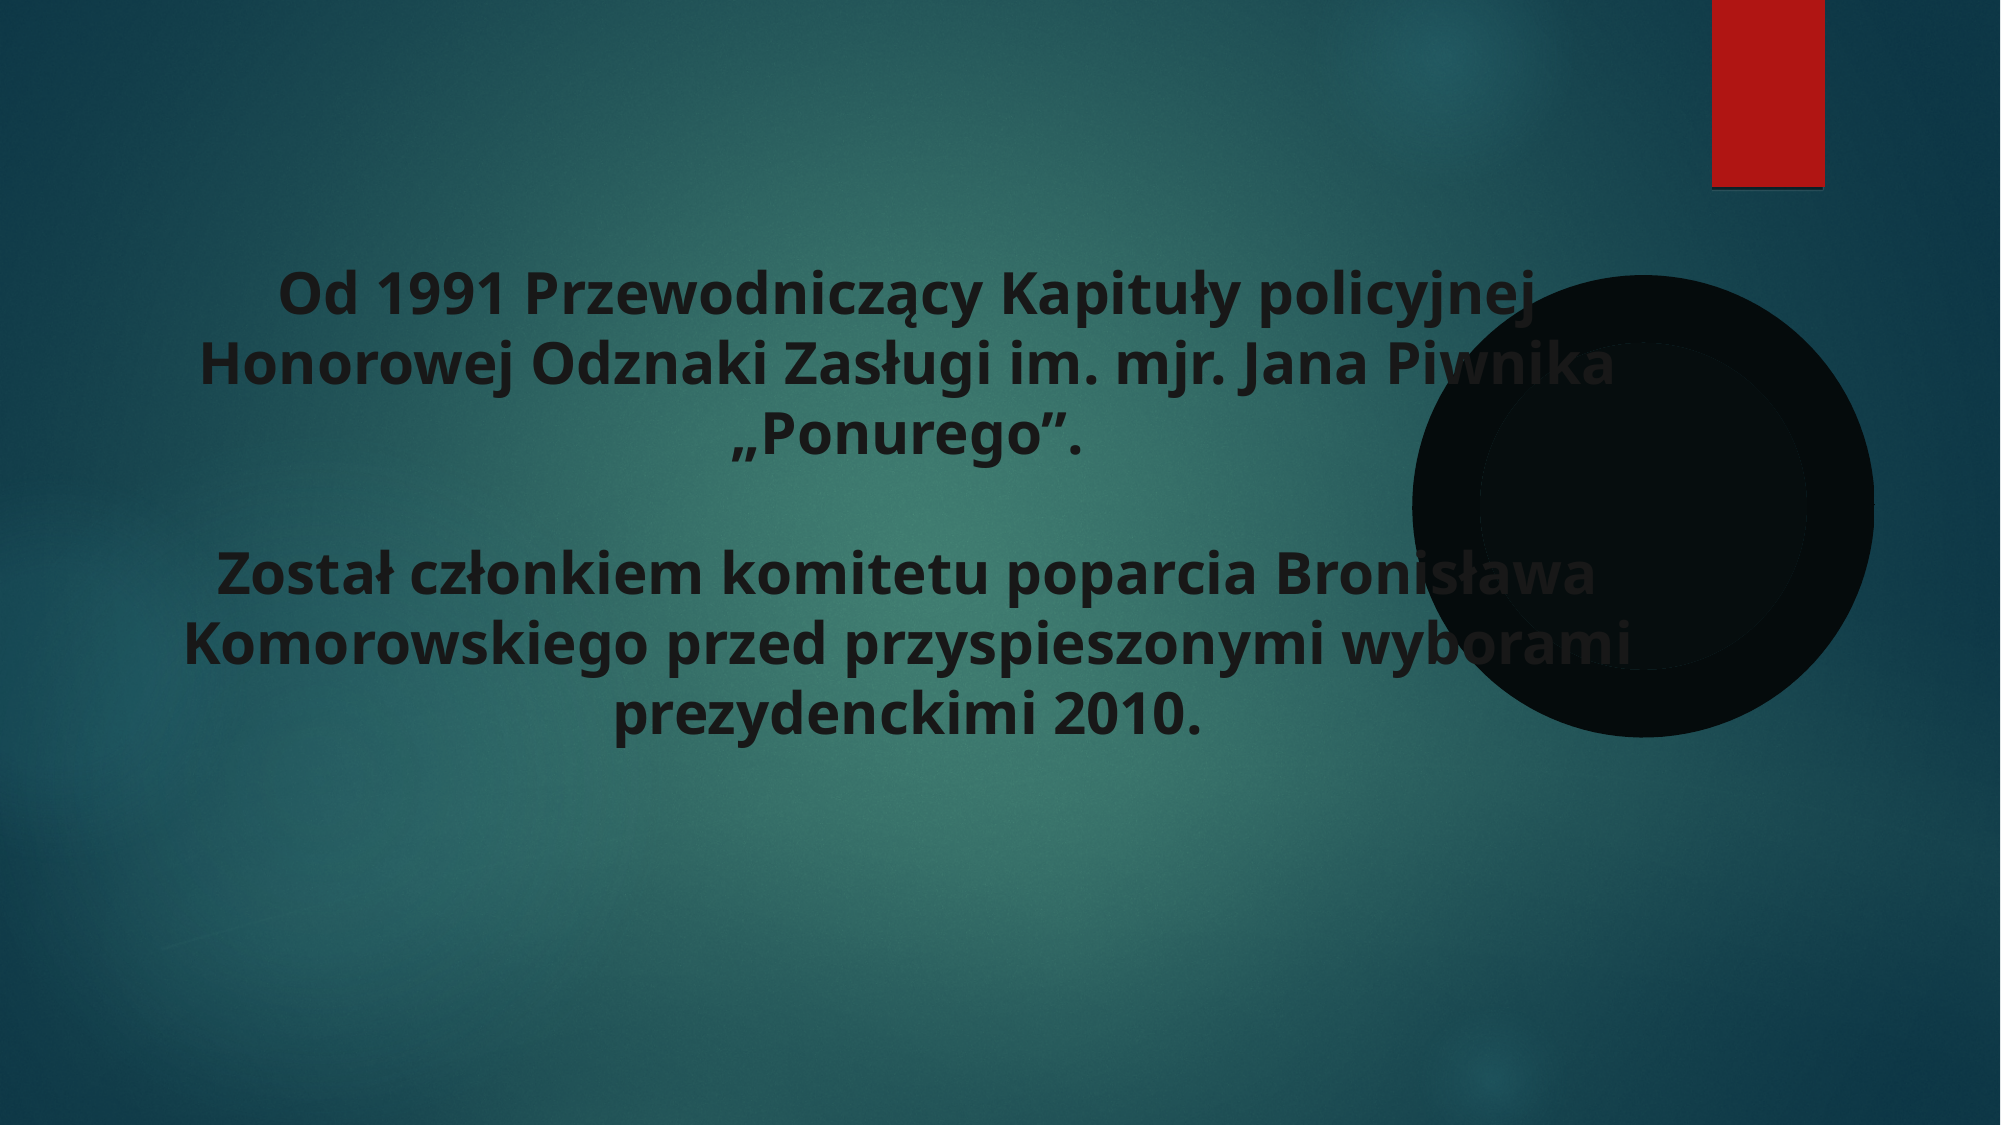

# Od 1991 Przewodniczący Kapituły policyjnej Honorowej Odznaki Zasługi im. mjr. Jana Piwnika „Ponurego”. Został członkiem komitetu poparcia Bronisława Komorowskiego przed przyspieszonymi wyborami prezydenckimi 2010.